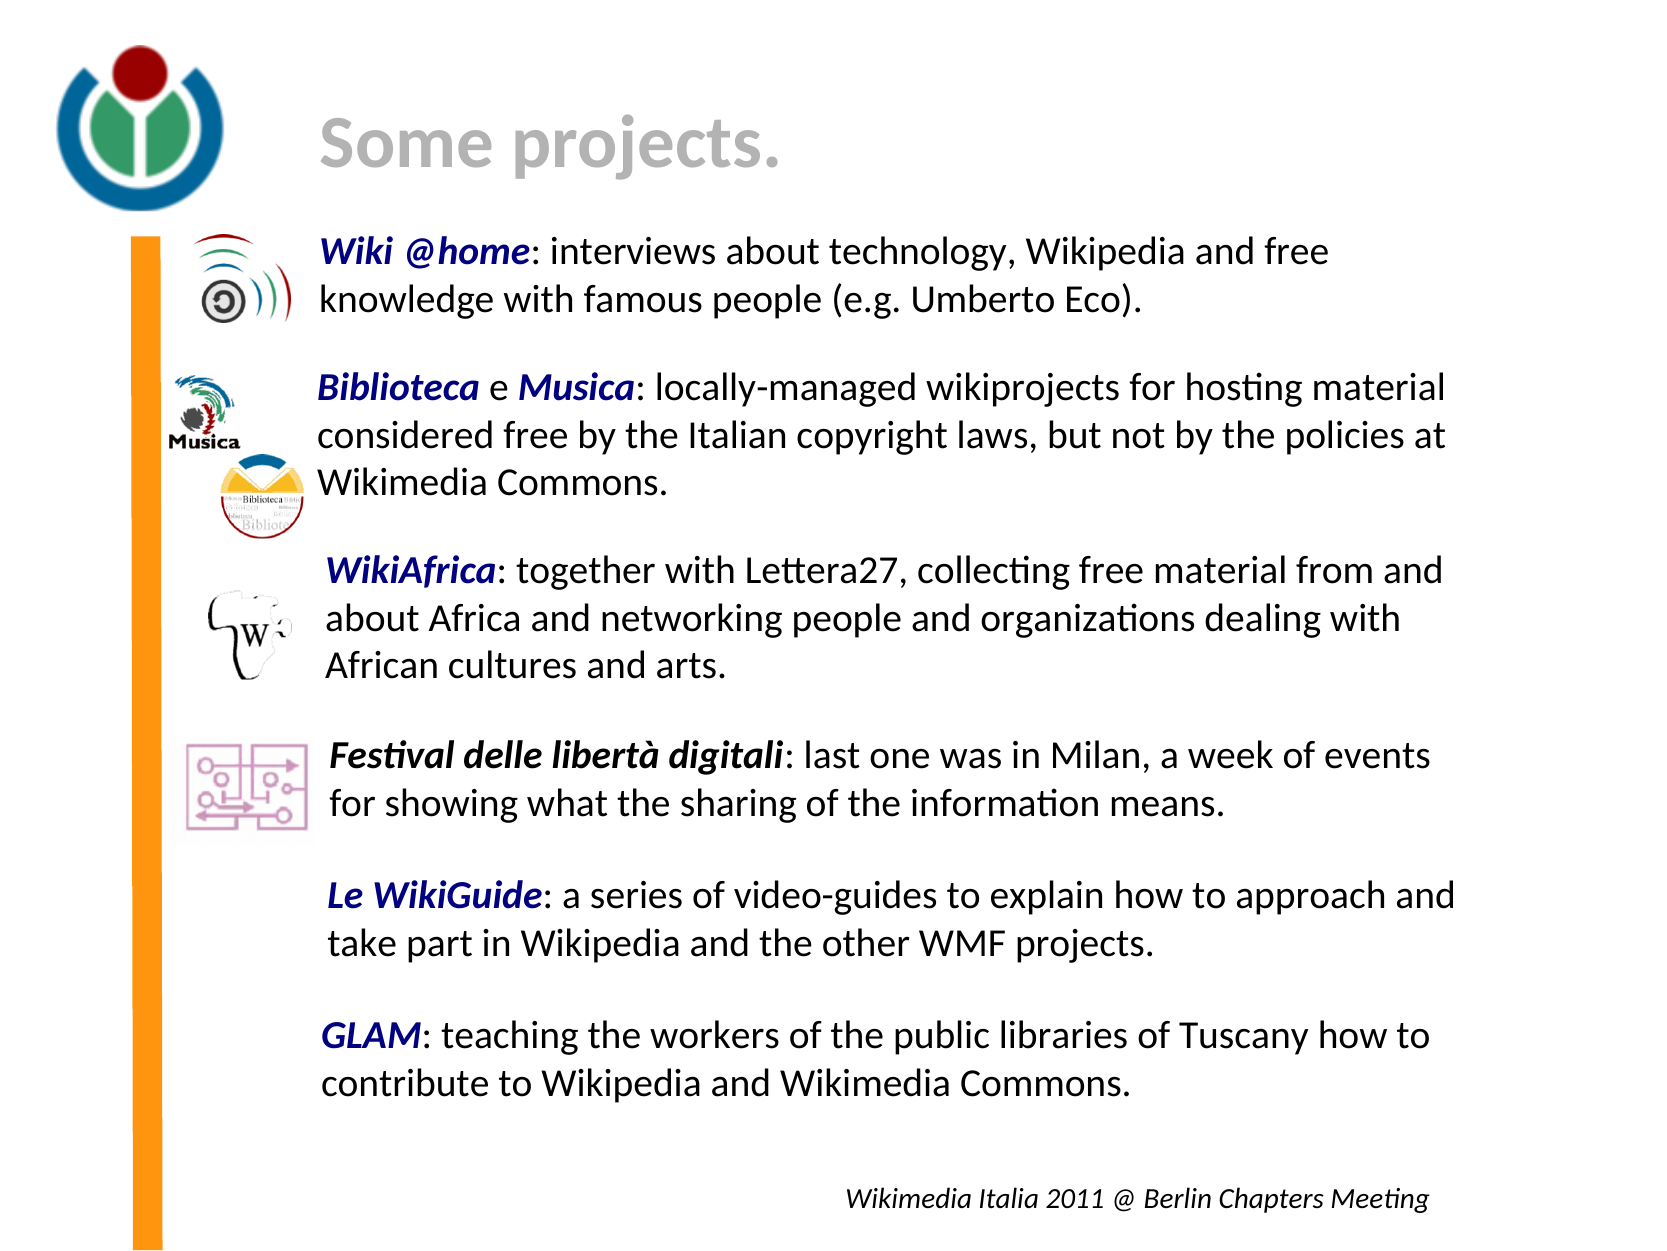

Some projects.
Wiki @home: interviews about technology, Wikipedia and free knowledge with famous people (e.g. Umberto Eco).
Biblioteca e Musica: locally-managed wikiprojects for hosting material considered free by the Italian copyright laws, but not by the policies at Wikimedia Commons.
WikiAfrica: together with Lettera27, collecting free material from and about Africa and networking people and organizations dealing with African cultures and arts.
Festival delle libertà digitali: last one was in Milan, a week of events for showing what the sharing of the information means.
Le WikiGuide: a series of video-guides to explain how to approach and take part in Wikipedia and the other WMF projects.
GLAM: teaching the workers of the public libraries of Tuscany how to contribute to Wikipedia and Wikimedia Commons.
Wikimedia Italia 2011 @ Berlin Chapters Meeting